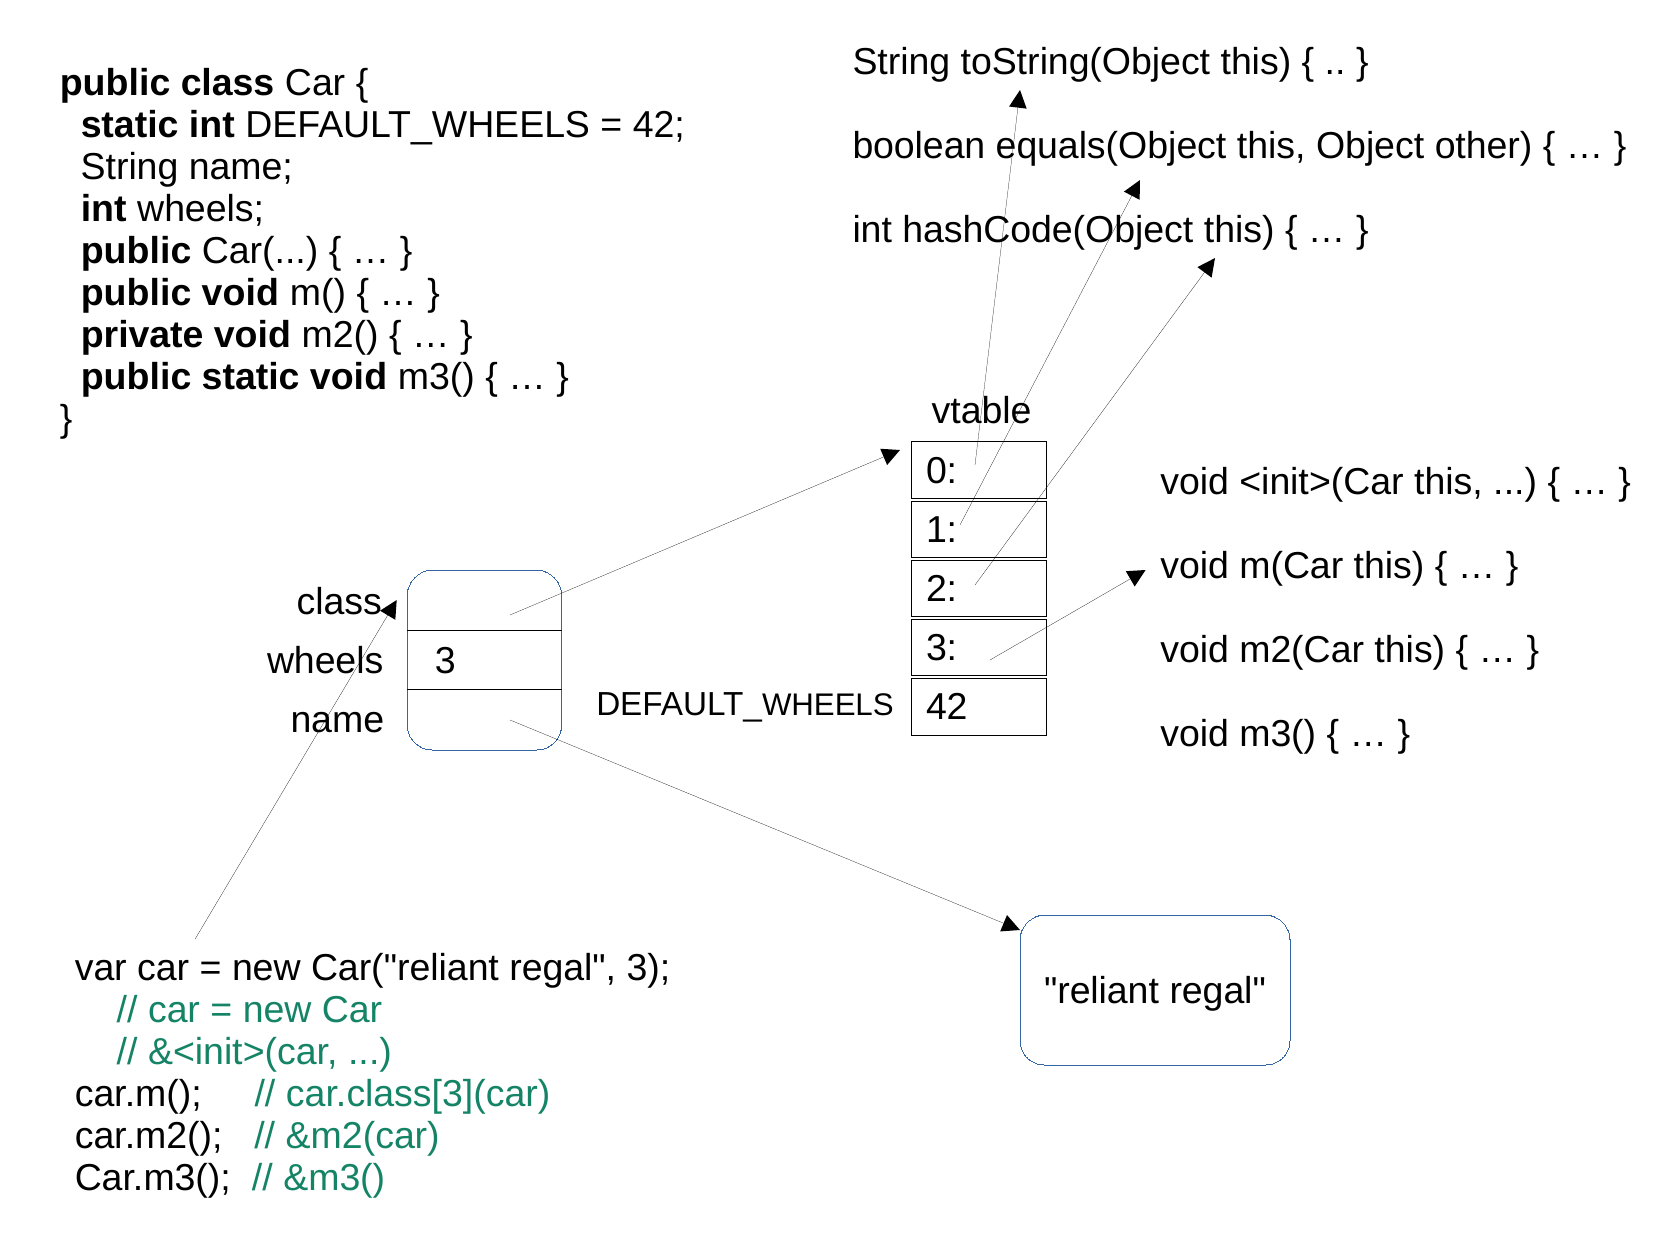

String toString(Object this) { .. }
boolean equals(Object this, Object other) { … }
int hashCode(Object this) { … }
public class Car {
 static int DEFAULT_WHEELS = 42;
 String name;
 int wheels;
 public Car(...) { … }
 public void m() { … }
 private void m2() { … }
 public static void m3() { … }
}
vtable
0:
void <init>(Car this, ...) { … }
void m(Car this) { … }
void m2(Car this) { … }
void m3() { … }
1:
2:
class
3:
wheels
3
DEFAULT_WHEELS
42
name
"reliant regal"
var car = new Car("reliant regal", 3);
 // car = new Car
 // &<init>(car, ...)
car.m(); // car.class[3](car)
car.m2(); // &m2(car)
Car.m3(); // &m3()